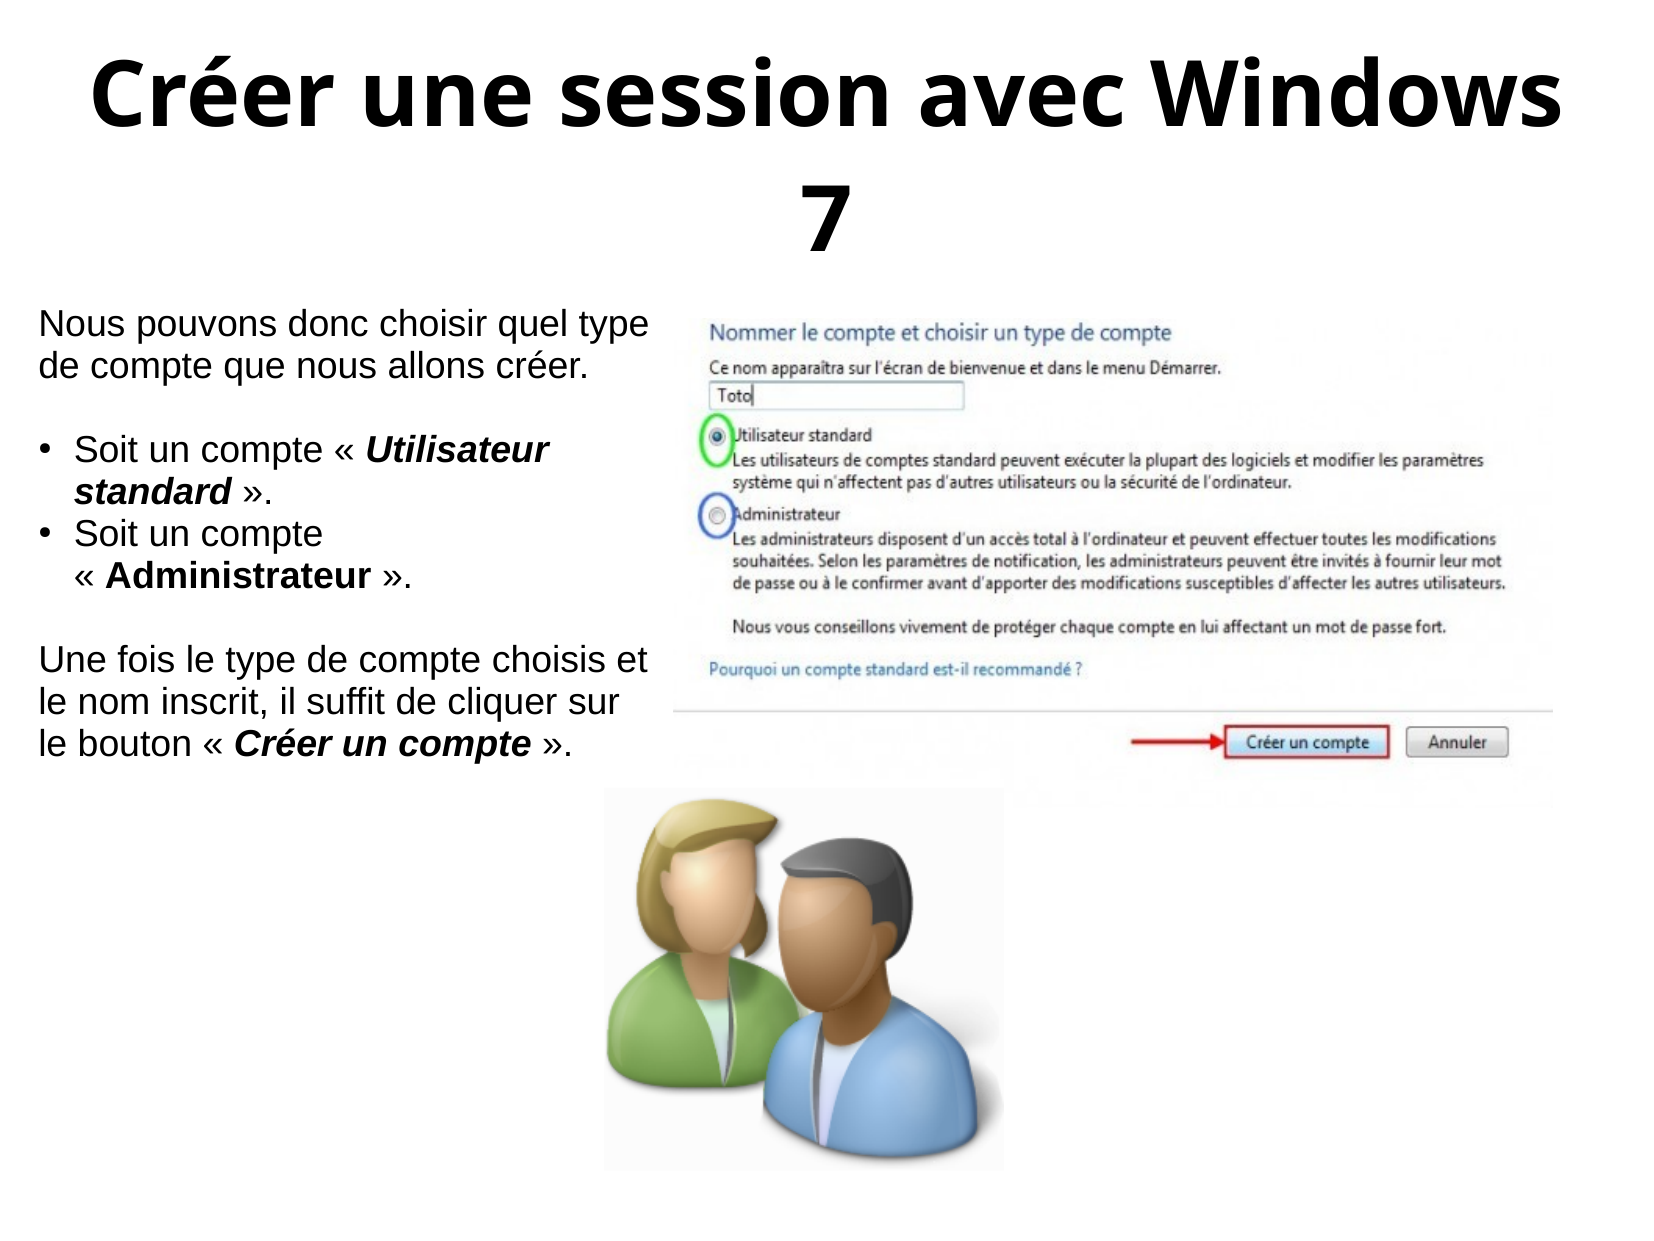

# Créer une session avec Windows 7
Nous pouvons donc choisir quel type de compte que nous allons créer.
Soit un compte « Utilisateur standard ».
Soit un compte « Administrateur ».
Une fois le type de compte choisis et le nom inscrit, il suffit de cliquer sur le bouton « Créer un compte ».